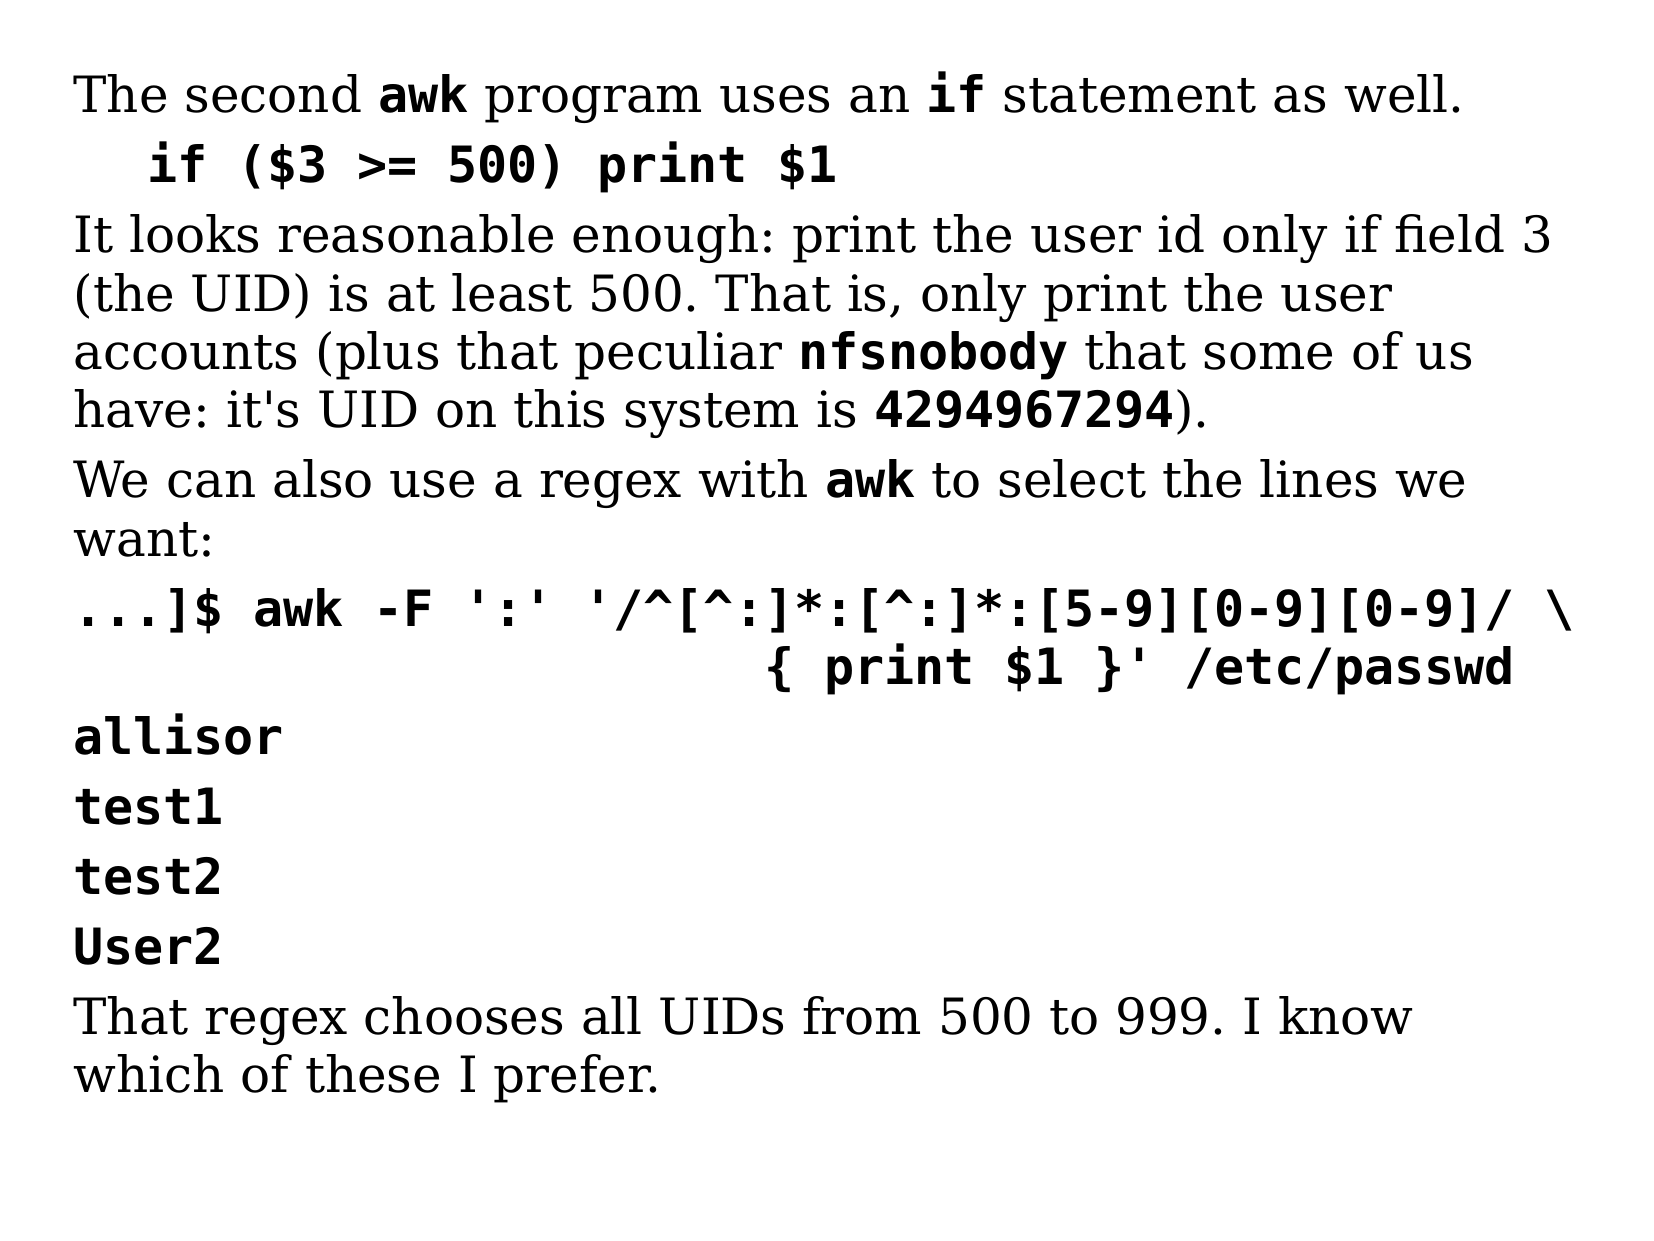

The second awk program uses an if statement as well.
	if ($3 >= 500) print $1
It looks reasonable enough: print the user id only if field 3 (the UID) is at least 500. That is, only print the user accounts (plus that peculiar nfsnobody that some of us have: it's UID on this system is 4294967294).
We can also use a regex with awk to select the lines we want:
...]$ awk -F ':' '/^[^:]*:[^:]*:[5-9][0-9][0-9]/ \
 { print $1 }' /etc/passwd
allisor
test1
test2
User2
That regex chooses all UIDs from 500 to 999. I know which of these I prefer.